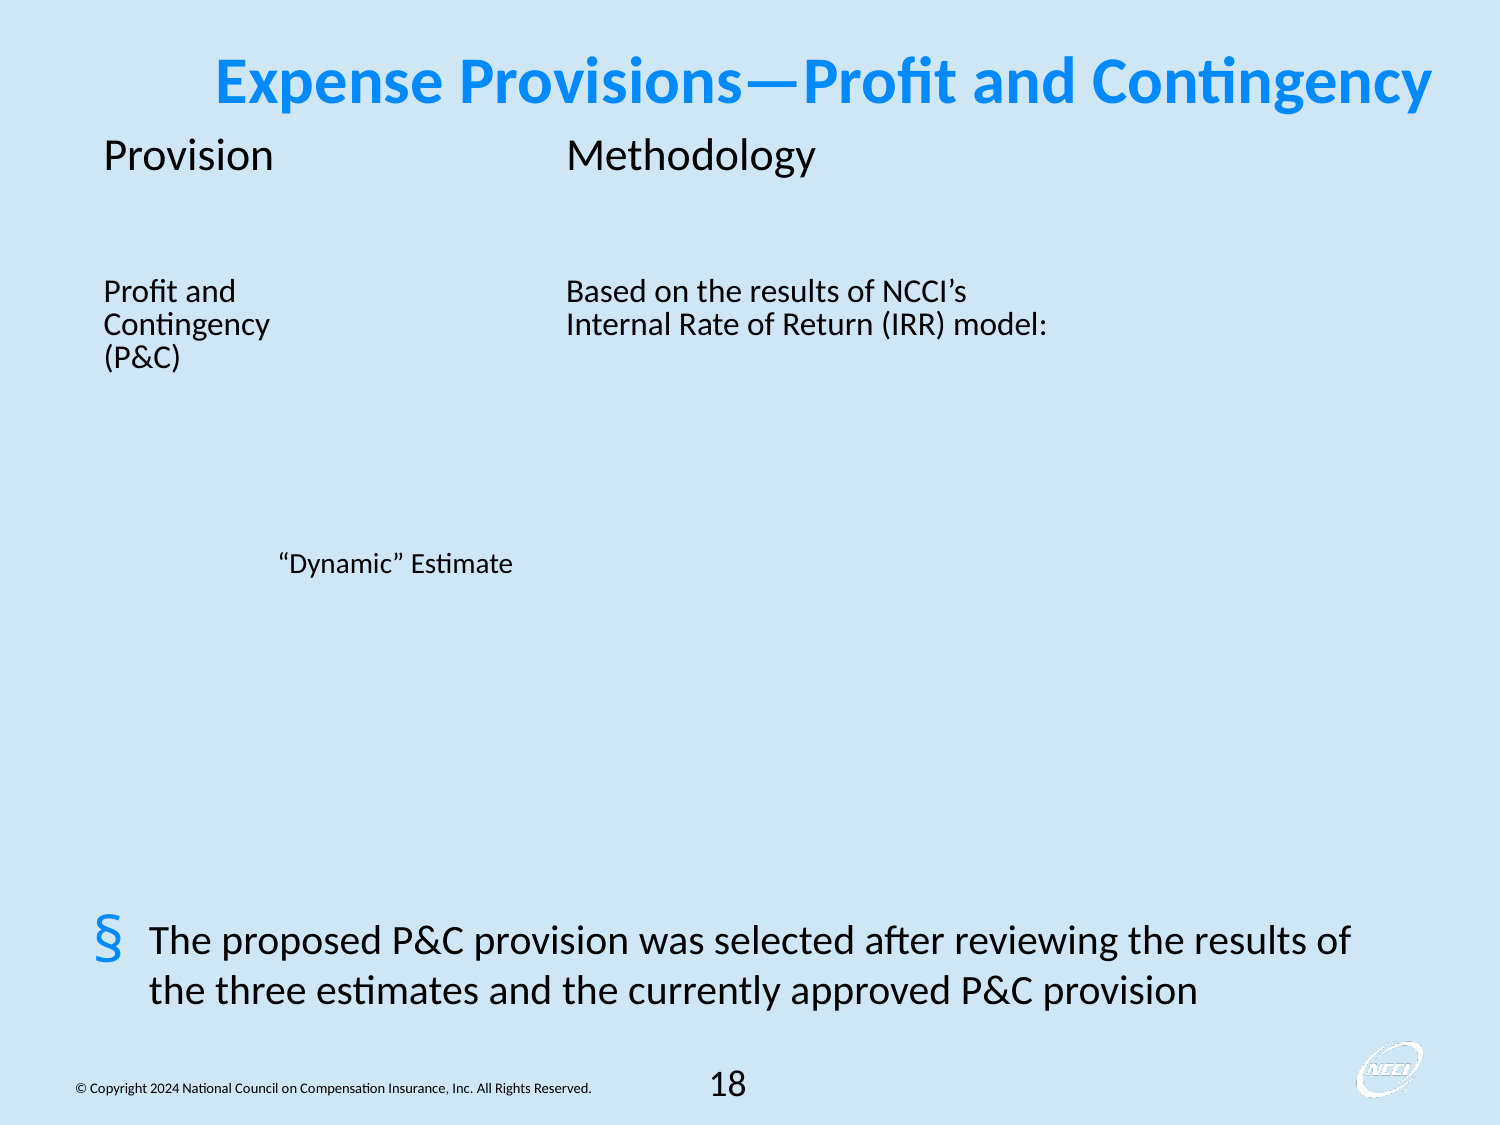

# Expense Provisions—Profit and Contingency
| Provision | Methodology |
| --- | --- |
| | |
| Profit and Contingency (P&C) | Based on the results of NCCI’s Internal Rate of Return (IRR) model: |
| | |
“Dynamic” Estimate
The proposed P&C provision was selected after reviewing the results of the three estimates and the currently approved P&C provision